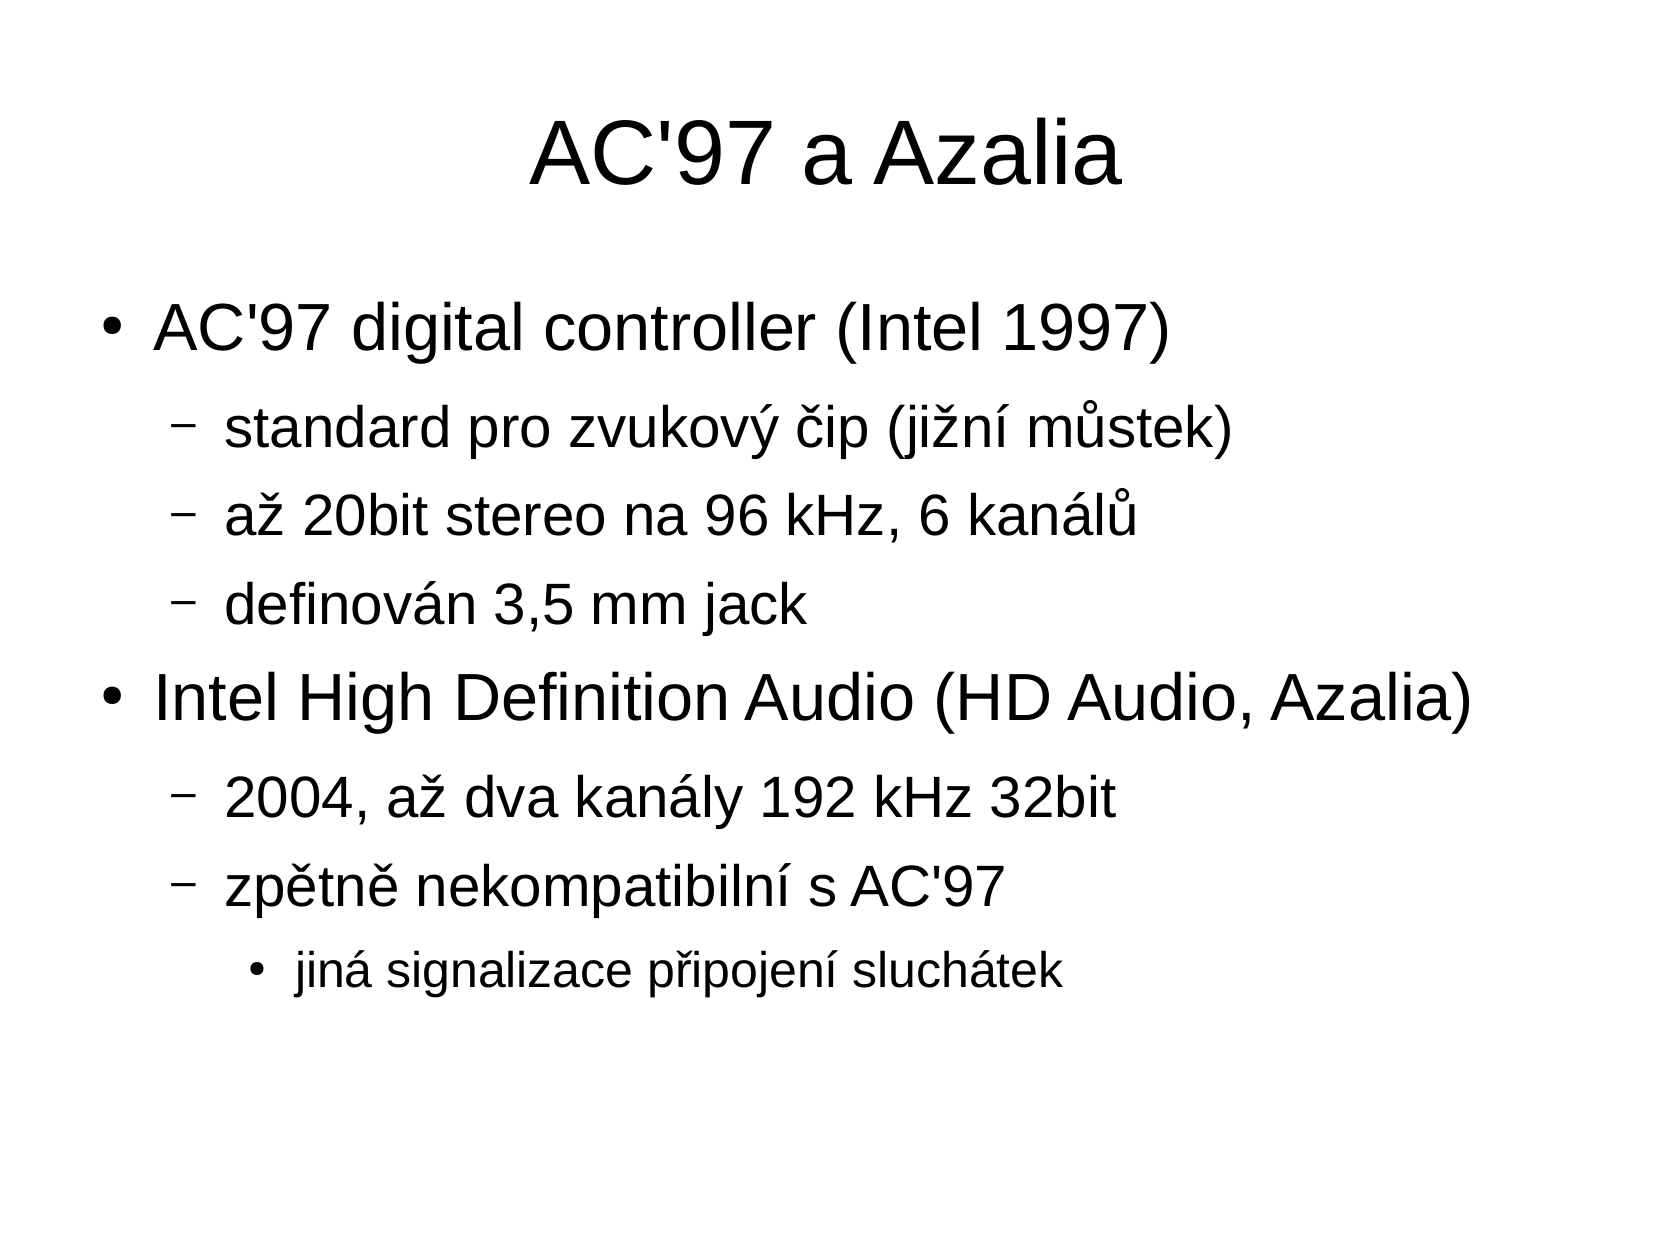

# AC'97 a Azalia
AC'97 digital controller (Intel 1997)
standard pro zvukový čip (jižní můstek)
až 20bit stereo na 96 kHz, 6 kanálů
definován 3,5 mm jack
Intel High Definition Audio (HD Audio, Azalia)
2004, až dva kanály 192 kHz 32bit
zpětně nekompatibilní s AC'97
jiná signalizace připojení sluchátek